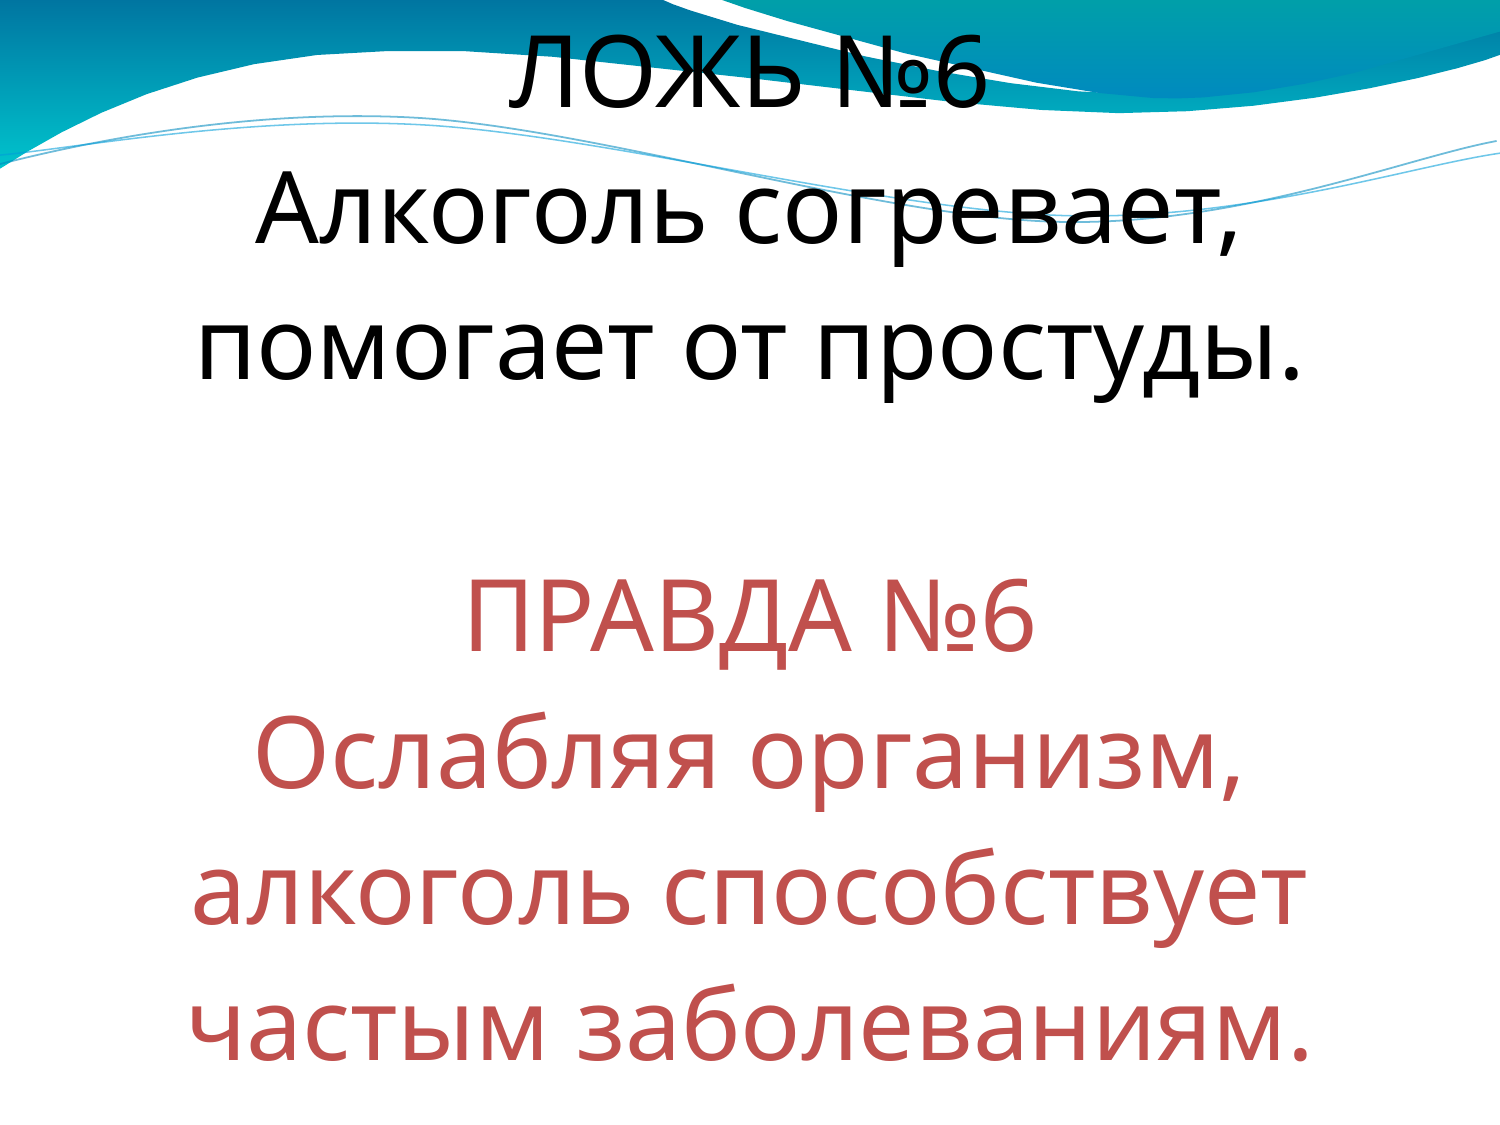

ЛОЖЬ №6
Алкоголь согревает, помогает от простуды.
ПРАВДА №6
Ослабляя организм, алкоголь способствует частым заболеваниям.